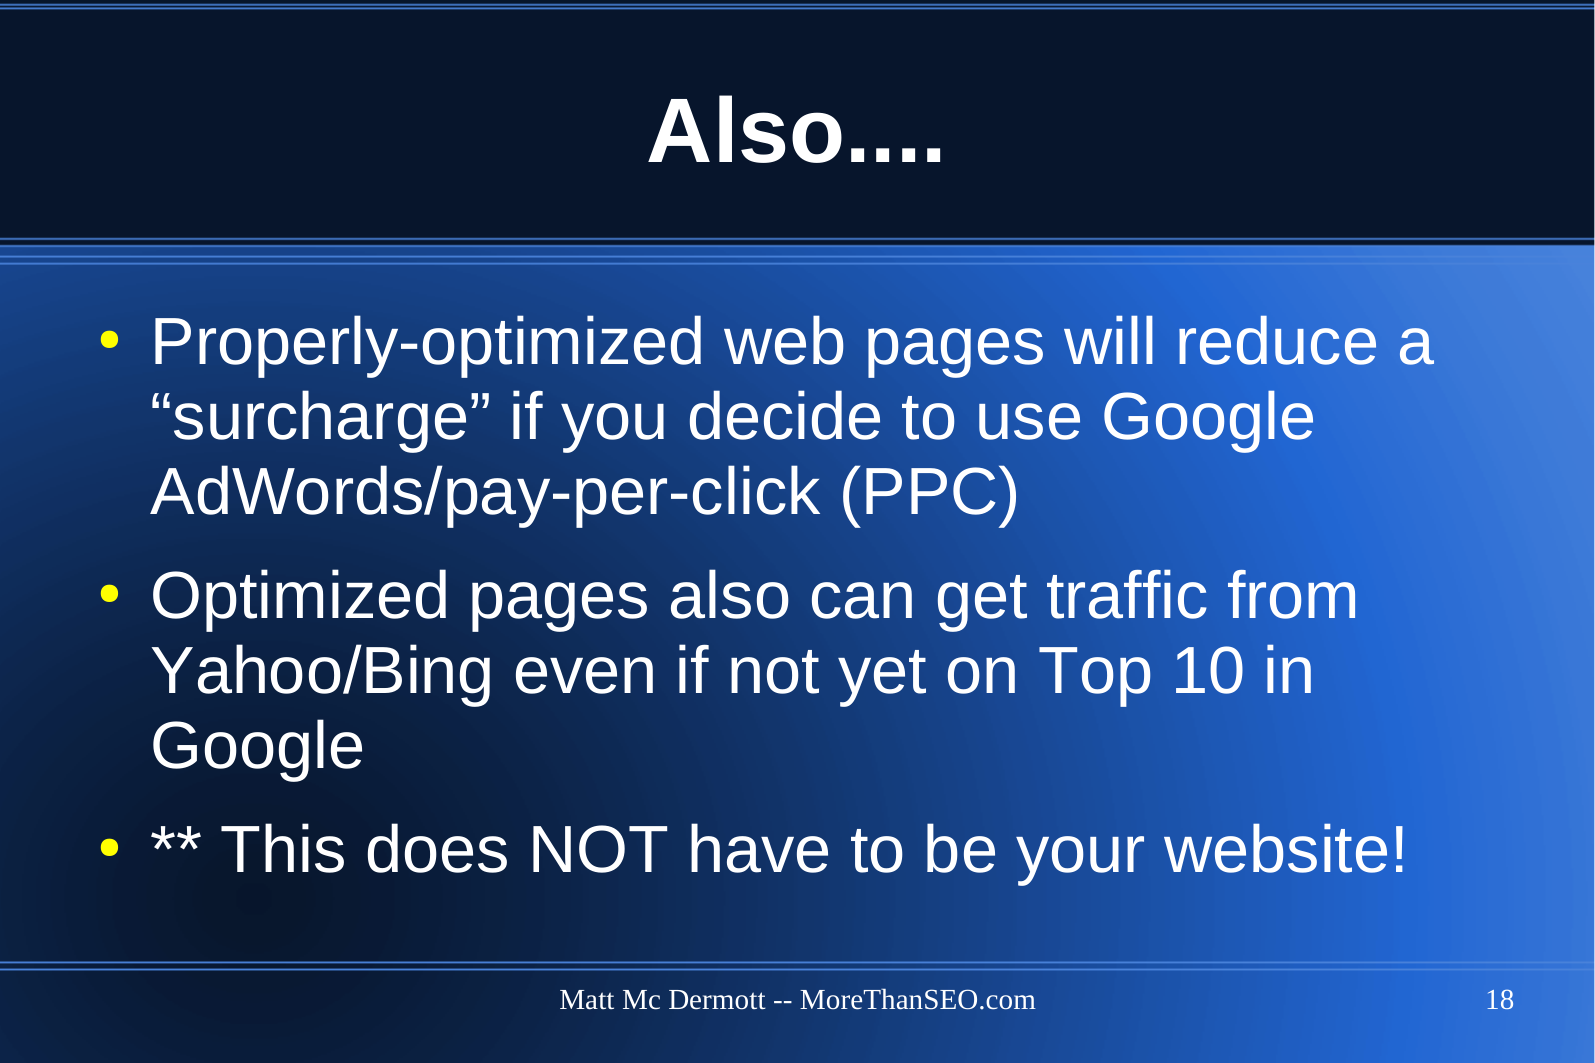

# Also....
Properly-optimized web pages will reduce a “surcharge” if you decide to use Google AdWords/pay-per-click (PPC)
Optimized pages also can get traffic from Yahoo/Bing even if not yet on Top 10 in Google
** This does NOT have to be your website!
Matt Mc Dermott -- MoreThanSEO.com
18